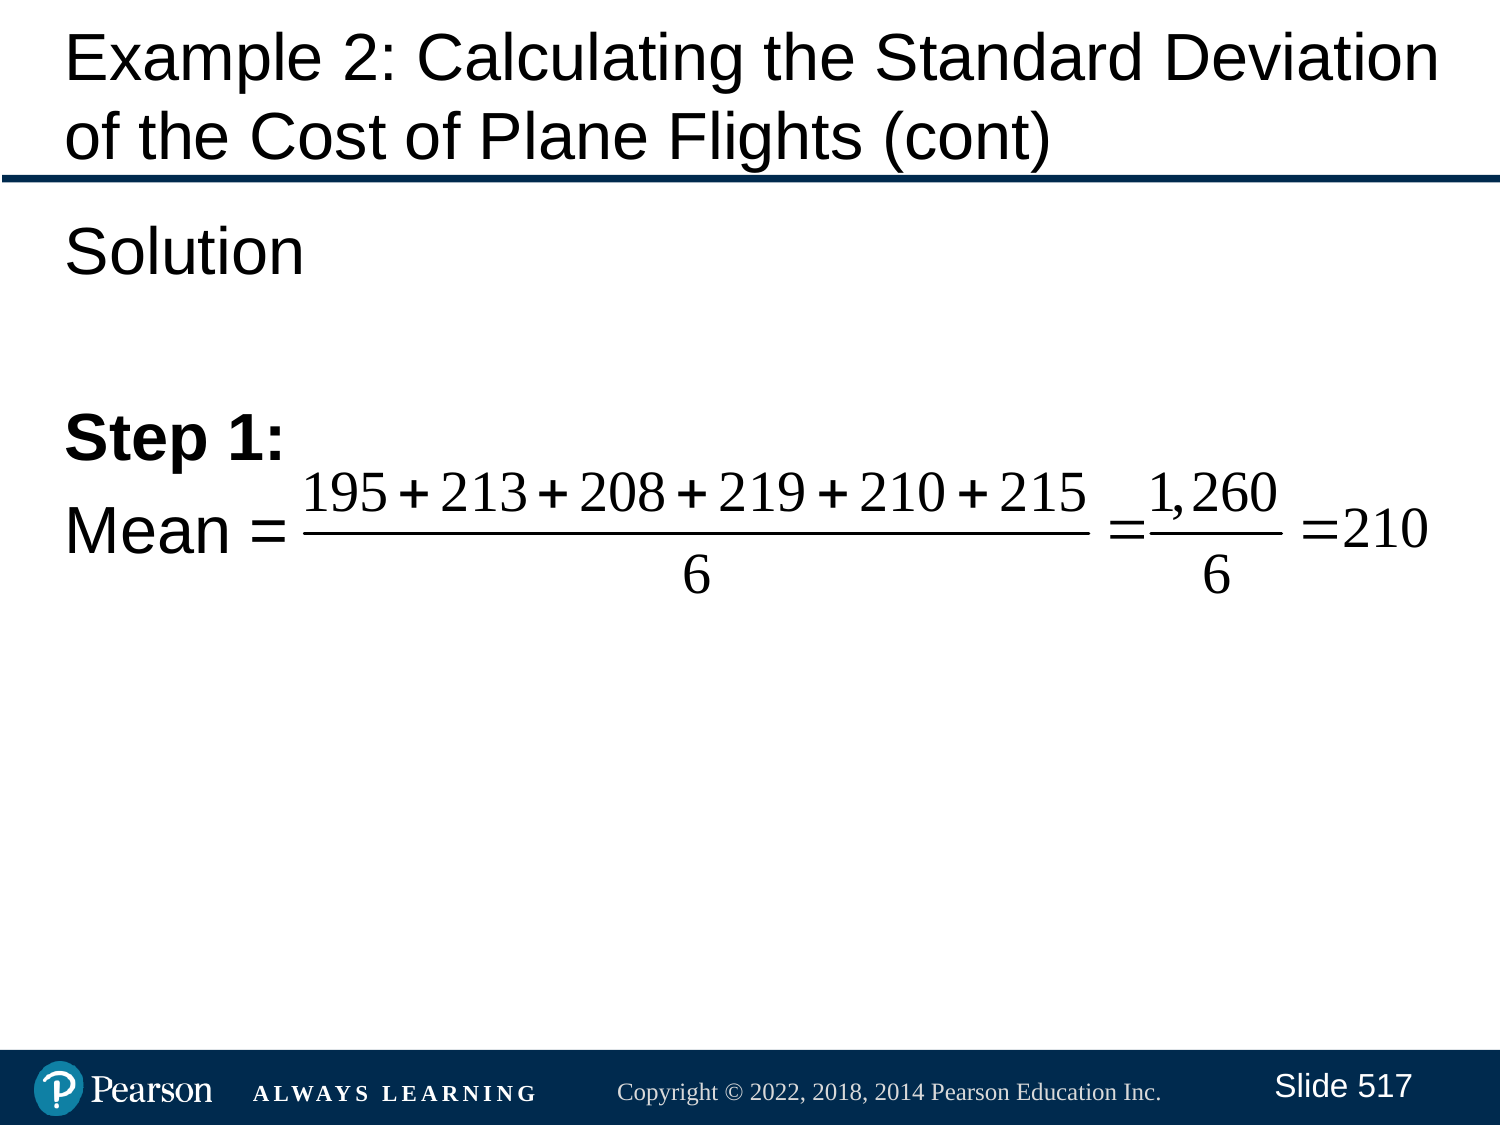

# Example 2: Calculating the Standard Deviation of the Cost of Plane Flights (cont)
Solution
Step 1:
Mean =